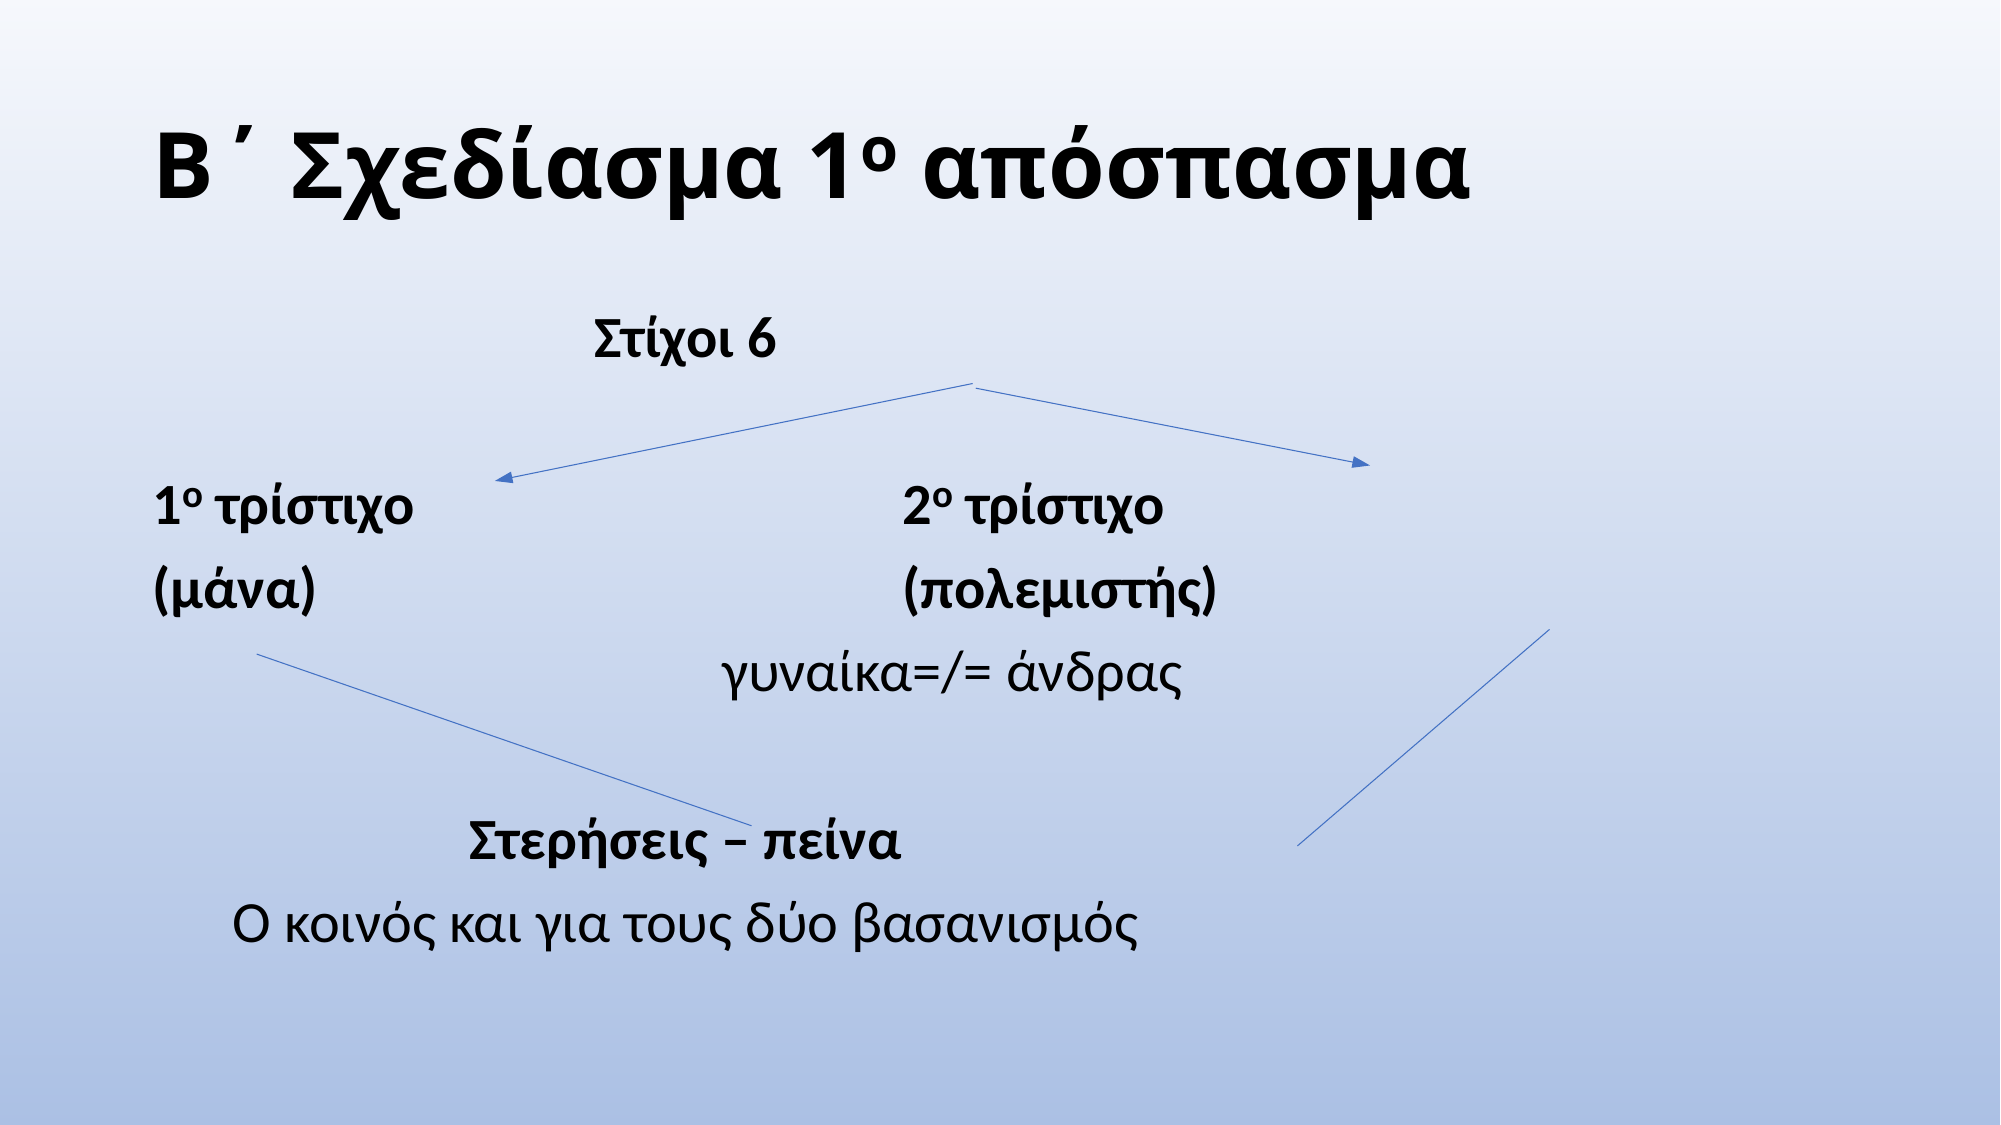

# Β΄ Σχεδίασμα 1ο απόσπασμα
Στίχοι 6
1ο τρίστιχο							2ο τρίστιχο
(μάνα)	 					(πολεμιστής)
 γυναίκα=/= άνδρας
Στερήσεις – πείνα
Ο κοινός και για τους δύο βασανισμός